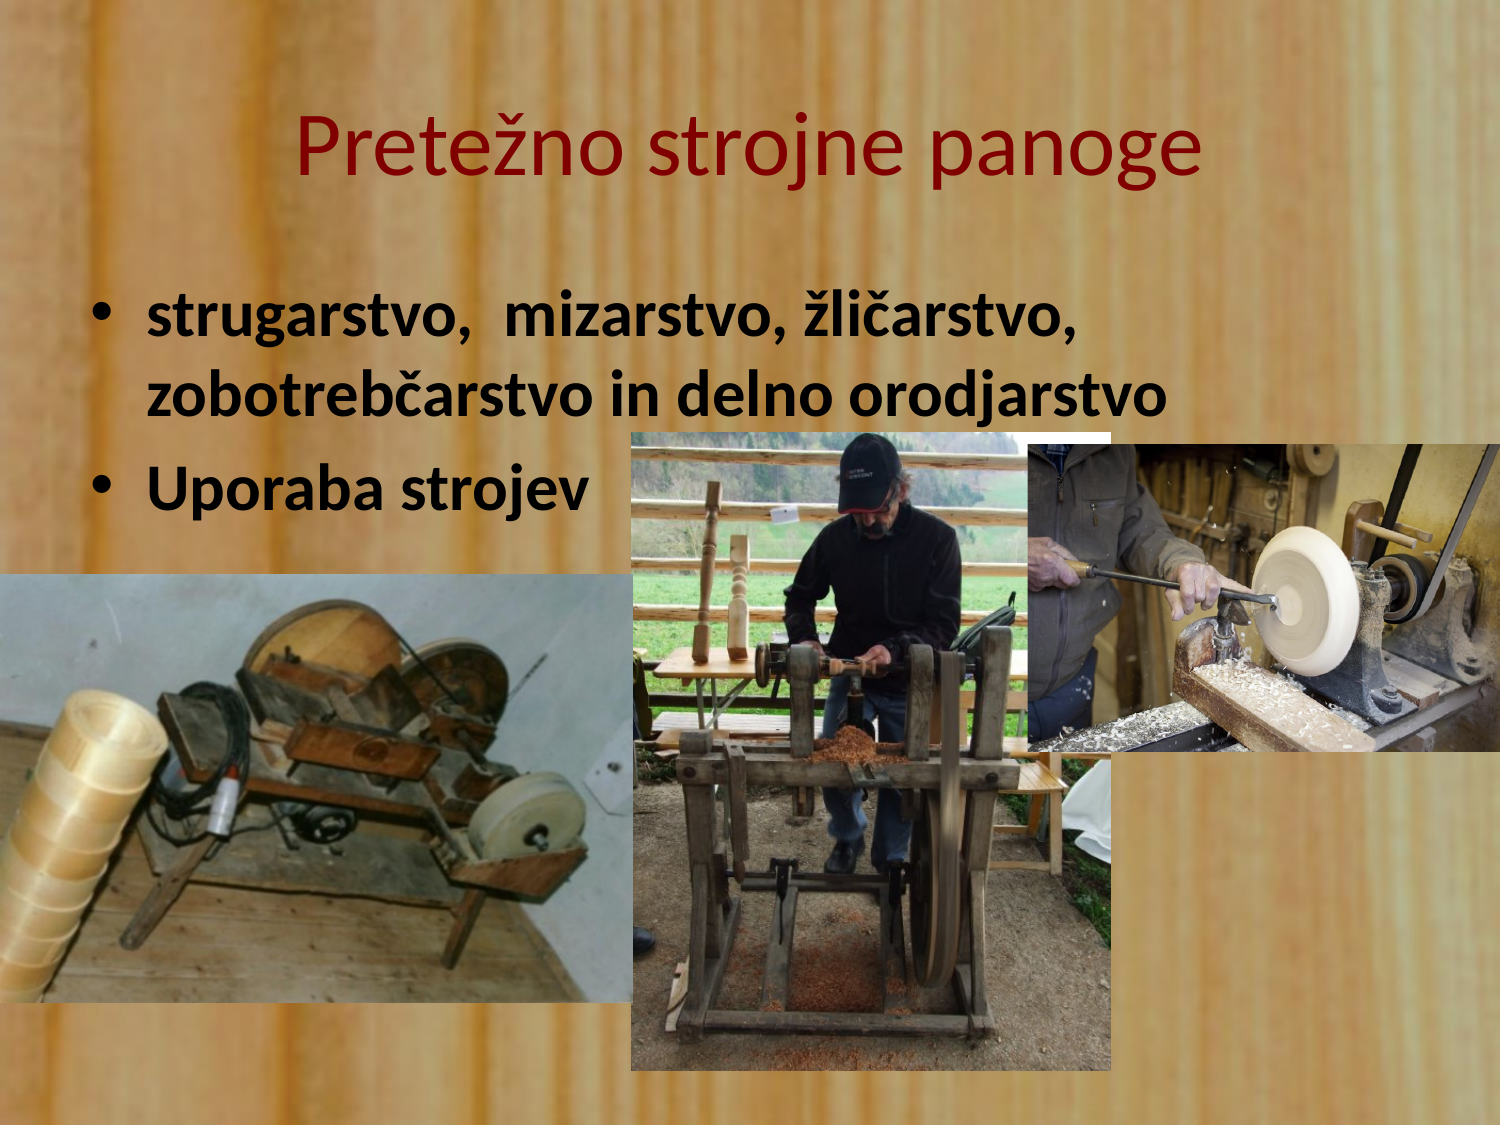

# Pretežno strojne panoge
strugarstvo, mizarstvo, žličarstvo, zobotrebčarstvo in delno orodjarstvo
Uporaba strojev